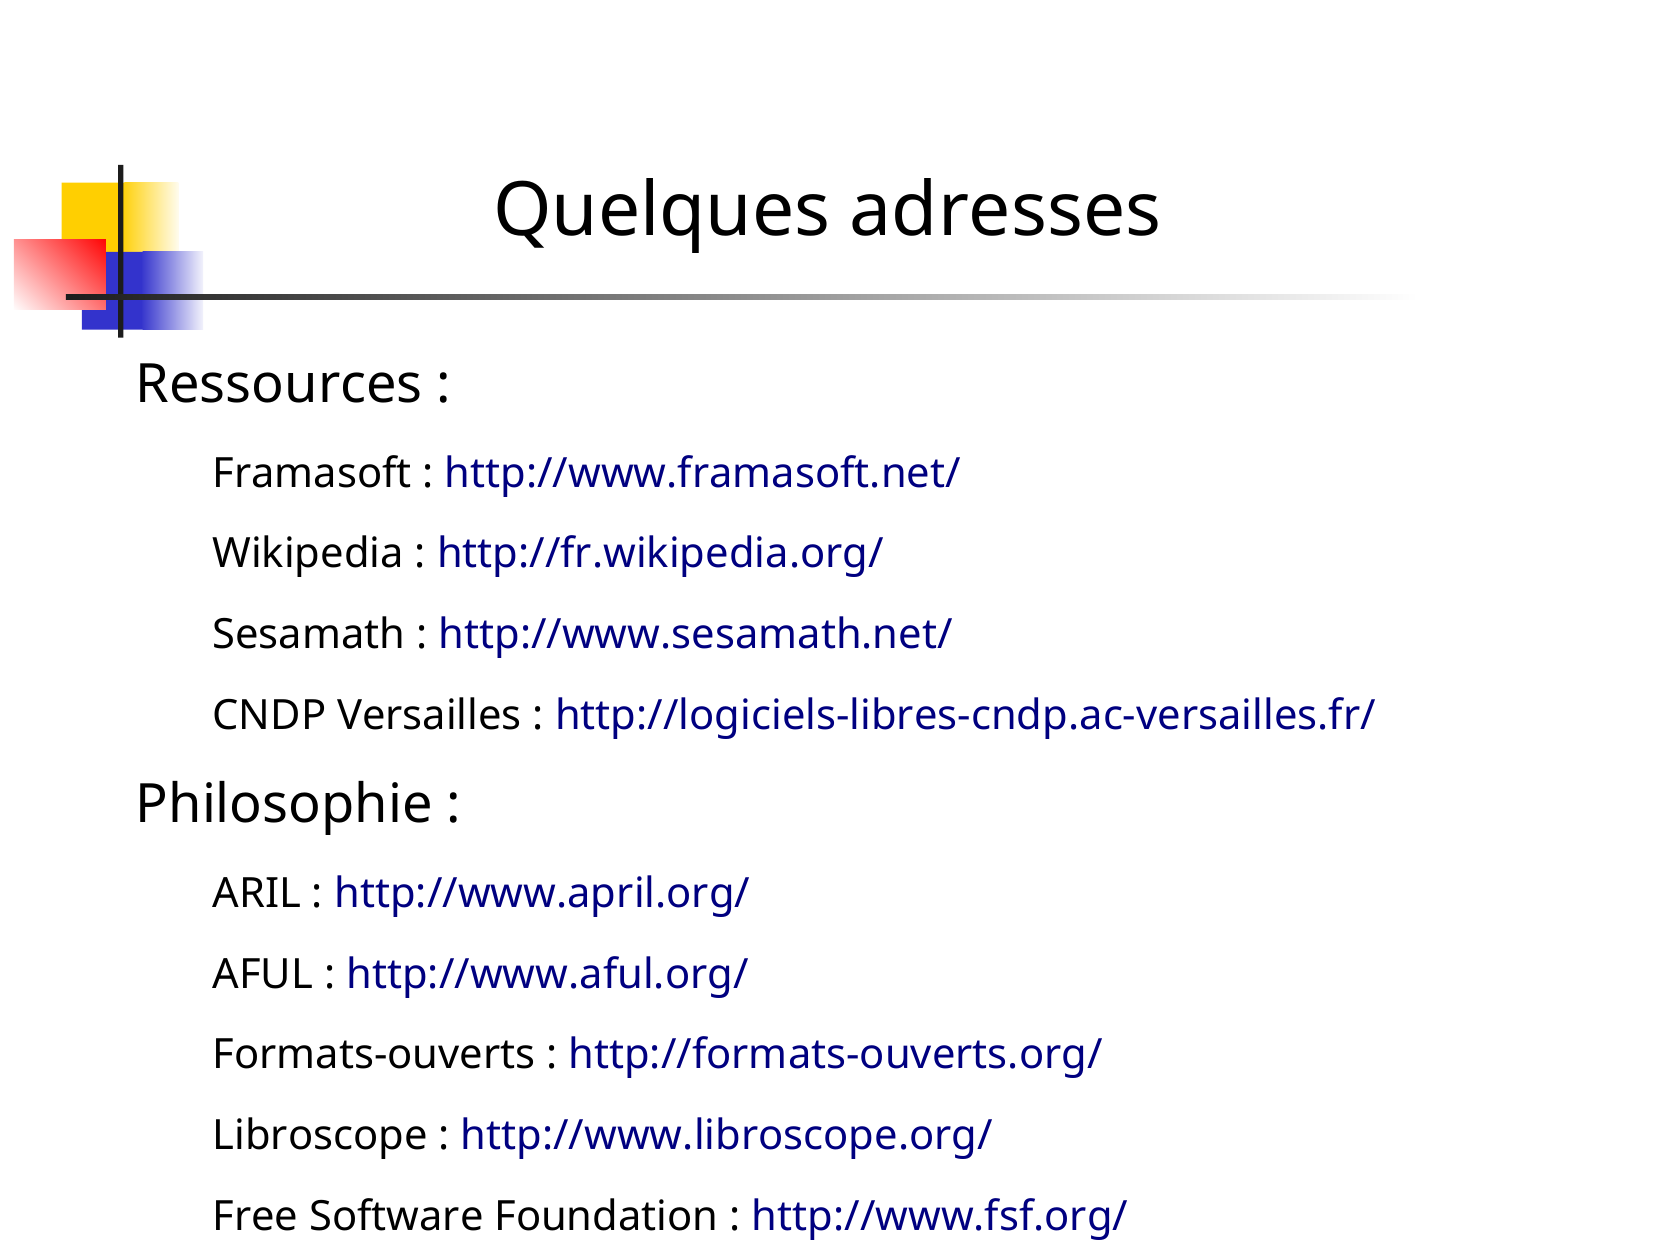

# Quelques adresses
Ressources :
Framasoft : http://www.framasoft.net/
Wikipedia : http://fr.wikipedia.org/
Sesamath : http://www.sesamath.net/
CNDP Versailles : http://logiciels-libres-cndp.ac-versailles.fr/
Philosophie :
ARIL : http://www.april.org/
AFUL : http://www.aful.org/
Formats-ouverts : http://formats-ouverts.org/
Libroscope : http://www.libroscope.org/
Free Software Foundation : http://www.fsf.org/